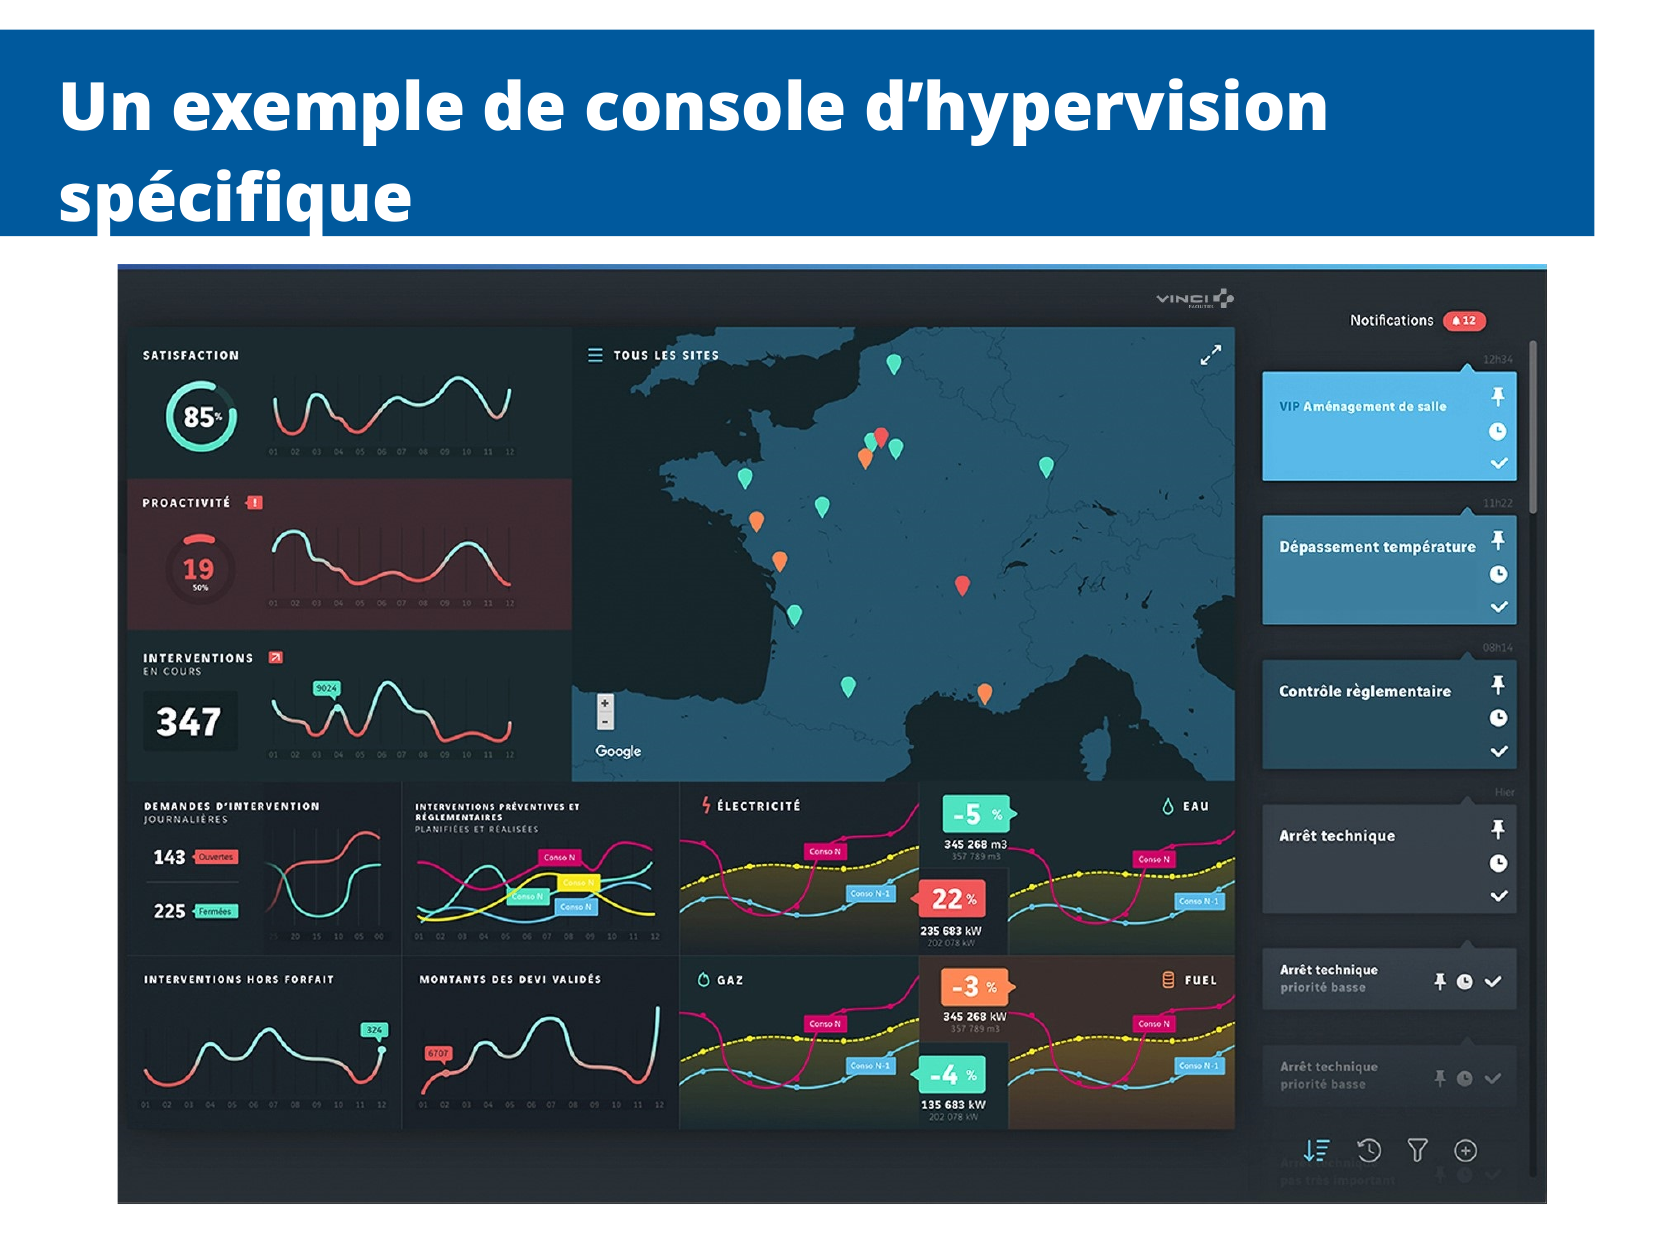

# Un exemple de console d’hypervision spécifique
157
blog.lrdf.fr - Licence CC-BY-NC-SA